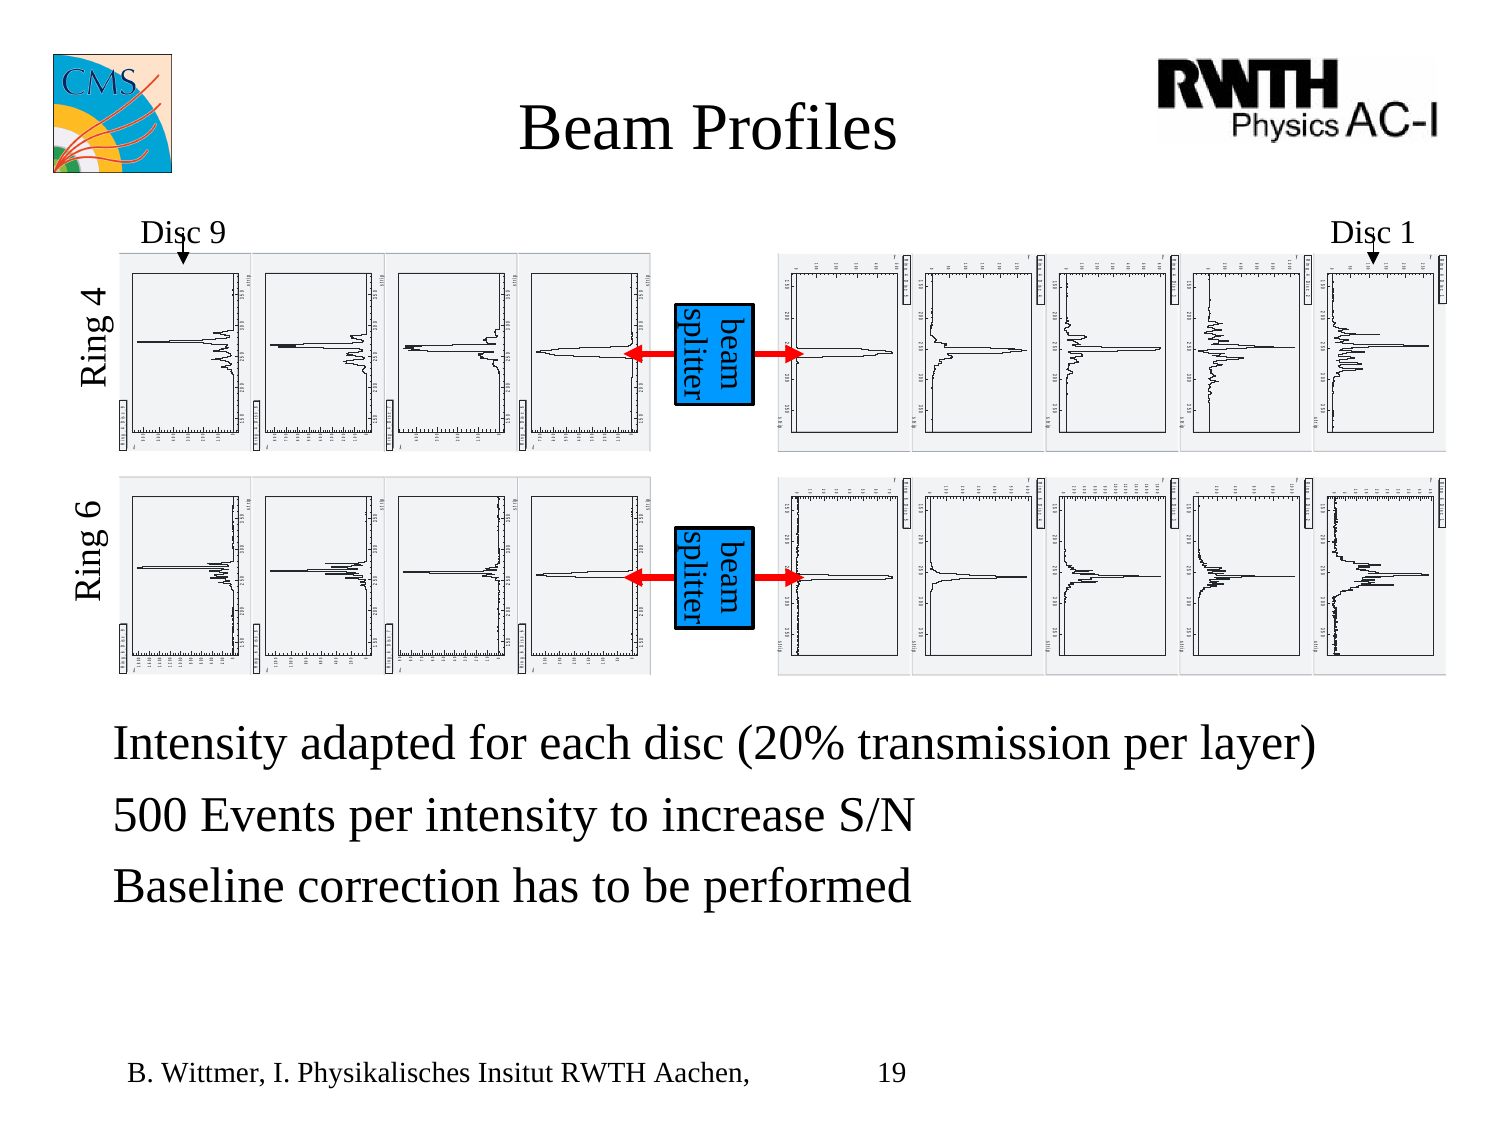

# Beam Profiles
Disc 9
Disc 1
beam
splitter
Ring 4
Ring 6
beam
splitter
Intensity adapted for each disc (20% transmission per layer)
500 Events per intensity to increase S/N
Baseline correction has to be performed